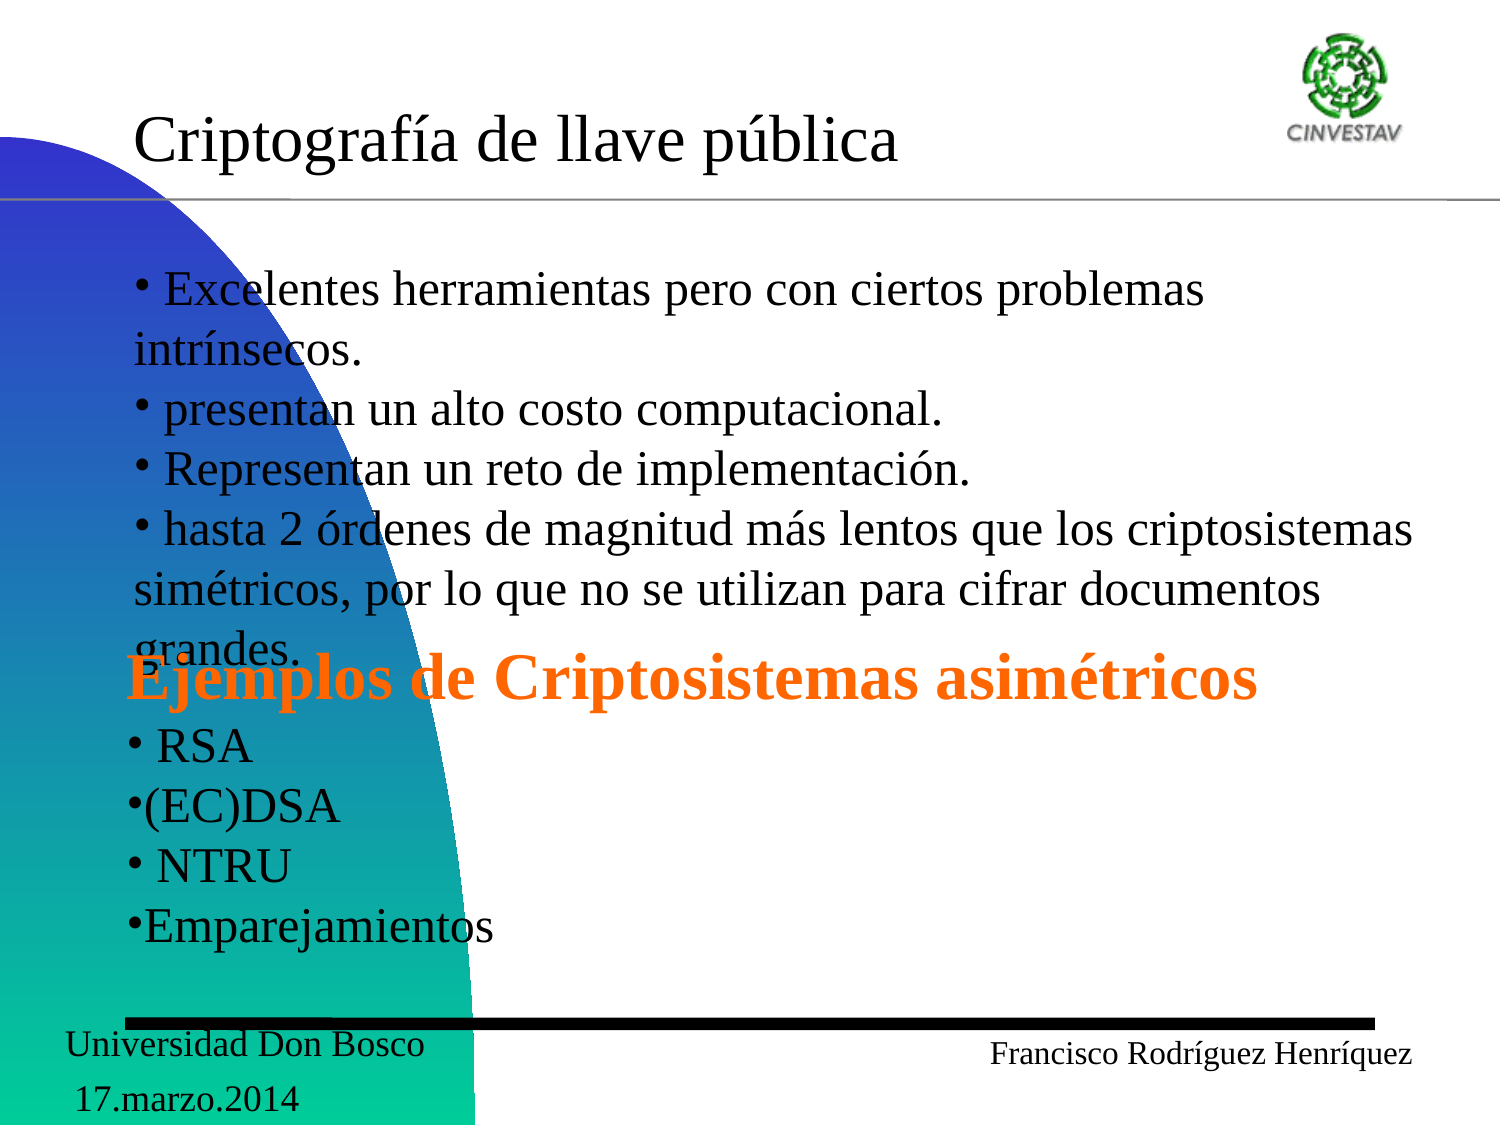

Criptografía de llave pública
 Excelentes herramientas pero con ciertos problemas intrínsecos.
 presentan un alto costo computacional.
 Representan un reto de implementación.
 hasta 2 órdenes de magnitud más lentos que los criptosistemas simétricos, por lo que no se utilizan para cifrar documentos grandes.
Ejemplos de Criptosistemas asimétricos
 RSA
(EC)DSA
 NTRU
Emparejamientos